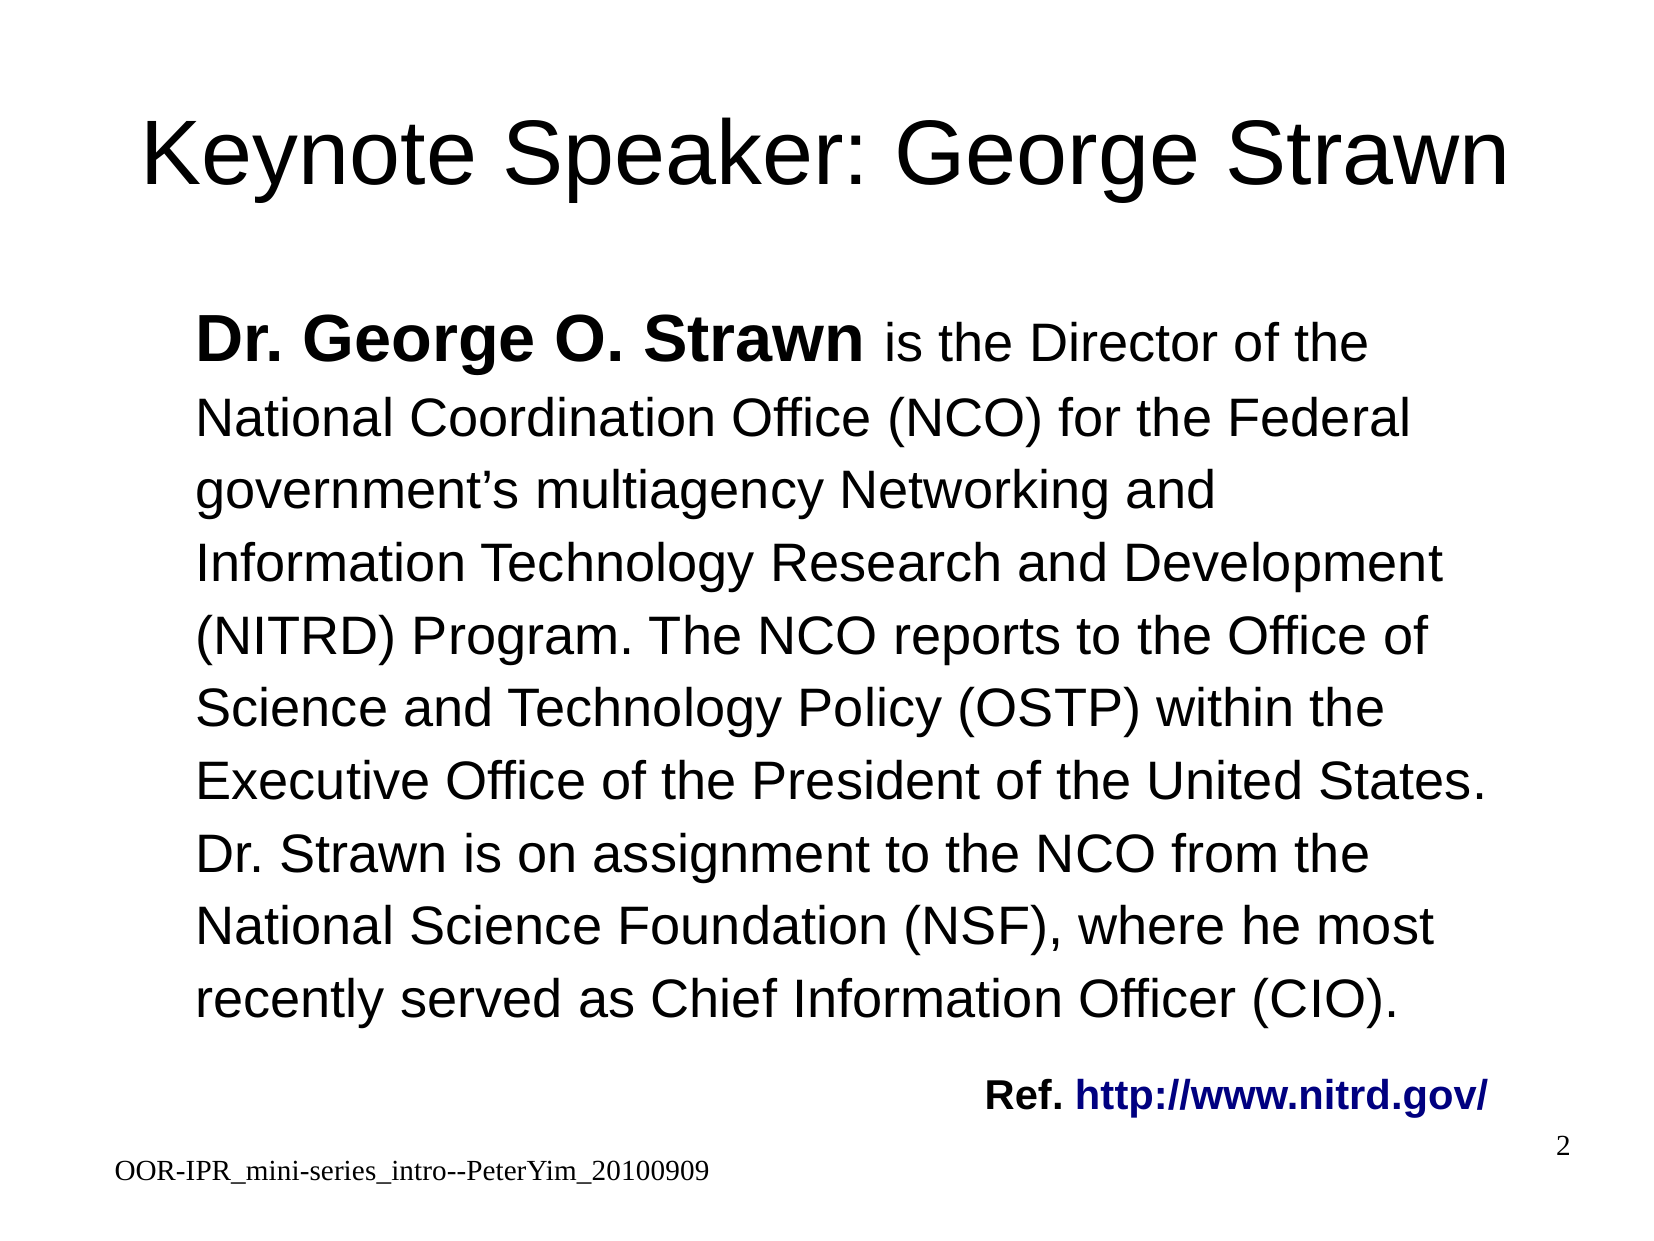

# Keynote Speaker: George Strawn
Dr. George O. Strawn is the Director of the National Coordination Office (NCO) for the Federal government’s multiagency Networking and Information Technology Research and Development (NITRD) Program. The NCO reports to the Office of Science and Technology Policy (OSTP) within the Executive Office of the President of the United States. Dr. Strawn is on assignment to the NCO from the National Science Foundation (NSF), where he most recently served as Chief Information Officer (CIO).
Ref. http://www.nitrd.gov/
2